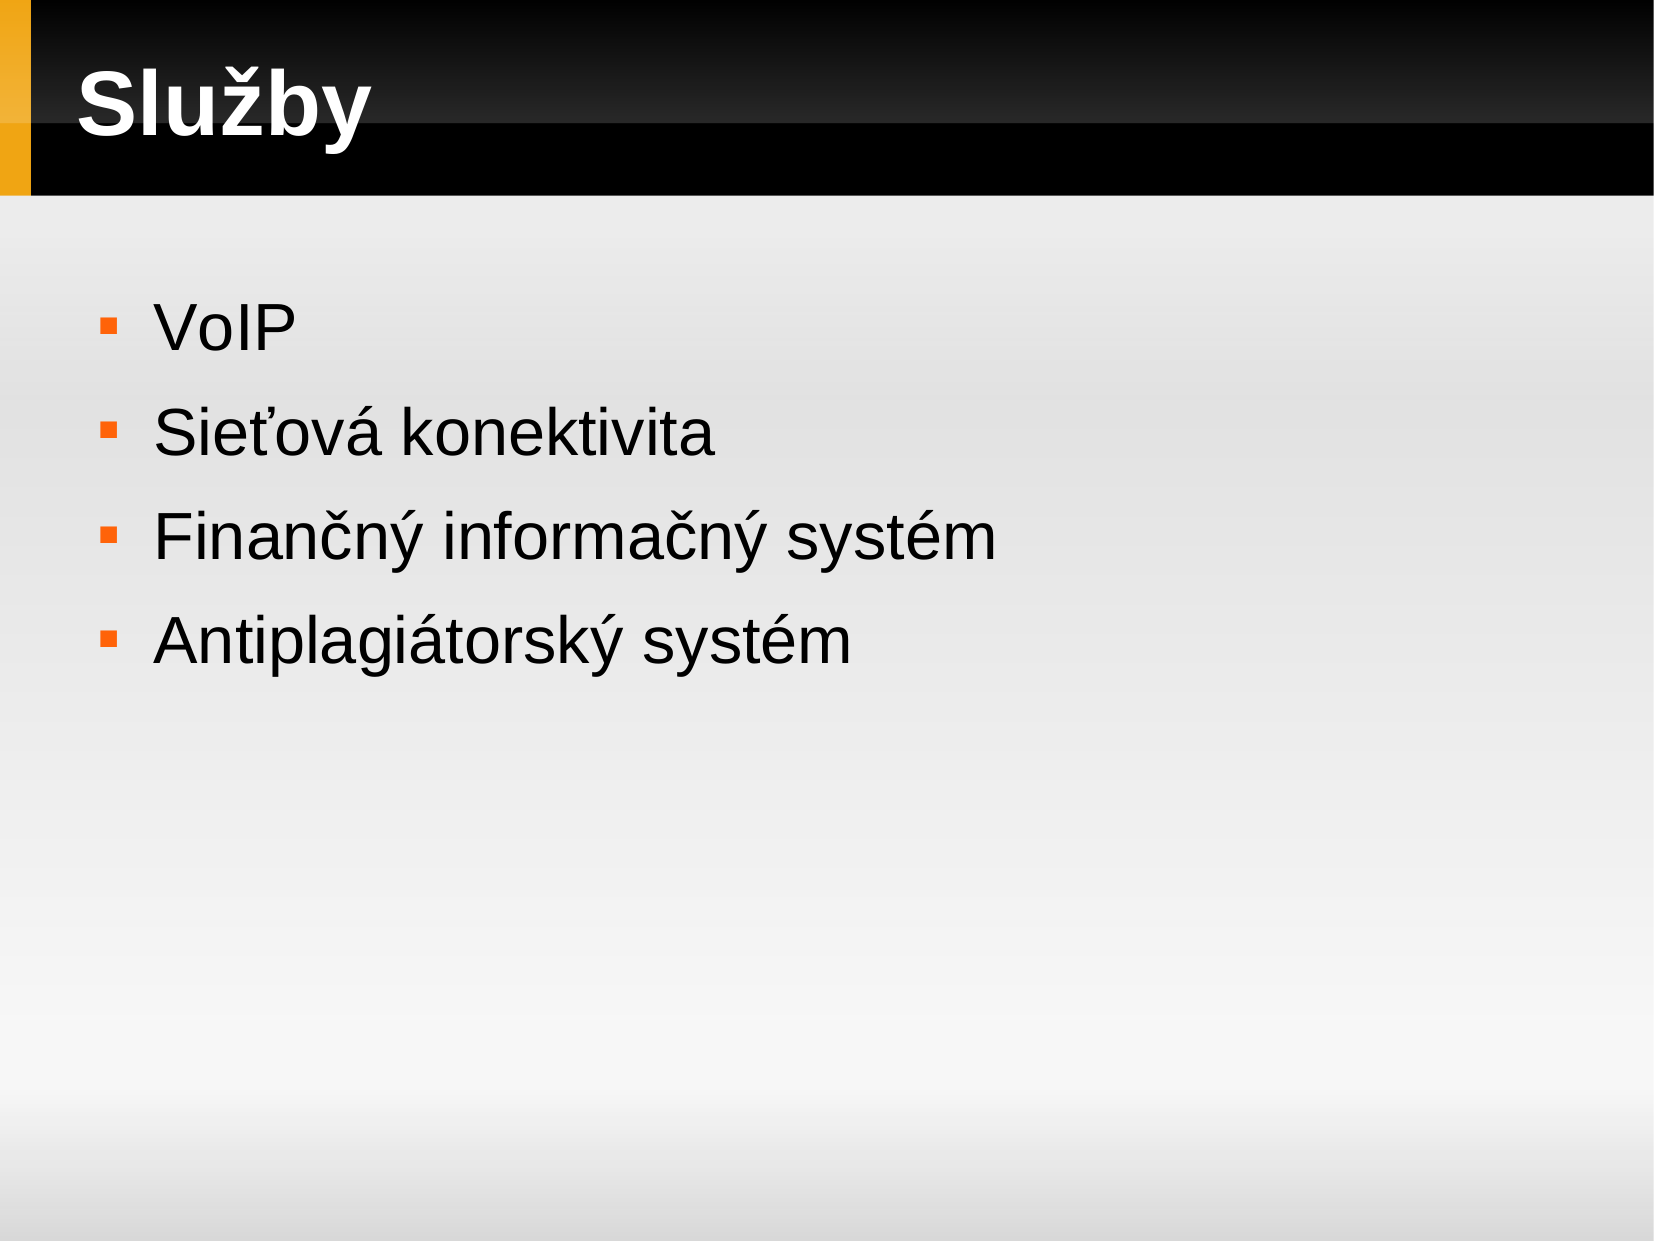

# Služby
VoIP
Sieťová konektivita
Finančný informačný systém
Antiplagiátorský systém